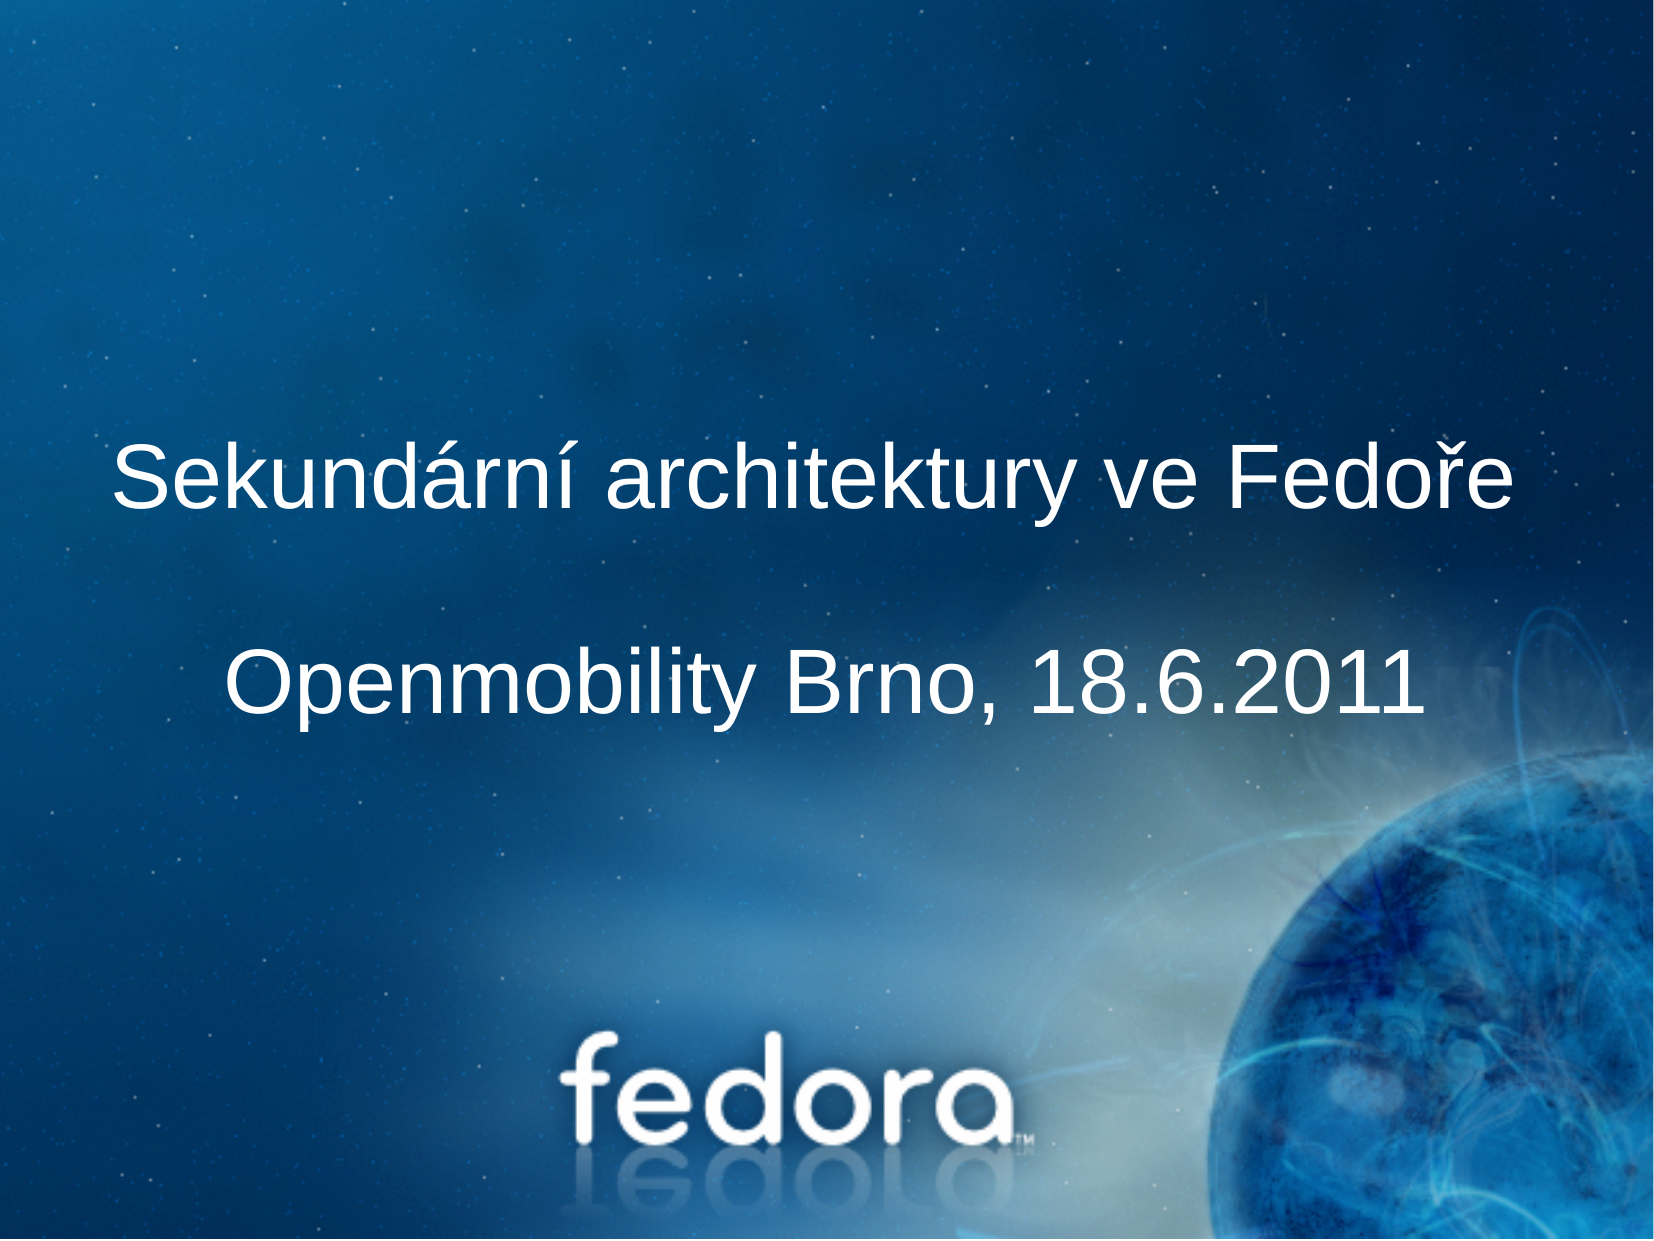

# Sekundární architektury ve Fedoře Openmobility Brno, 18.6.2011